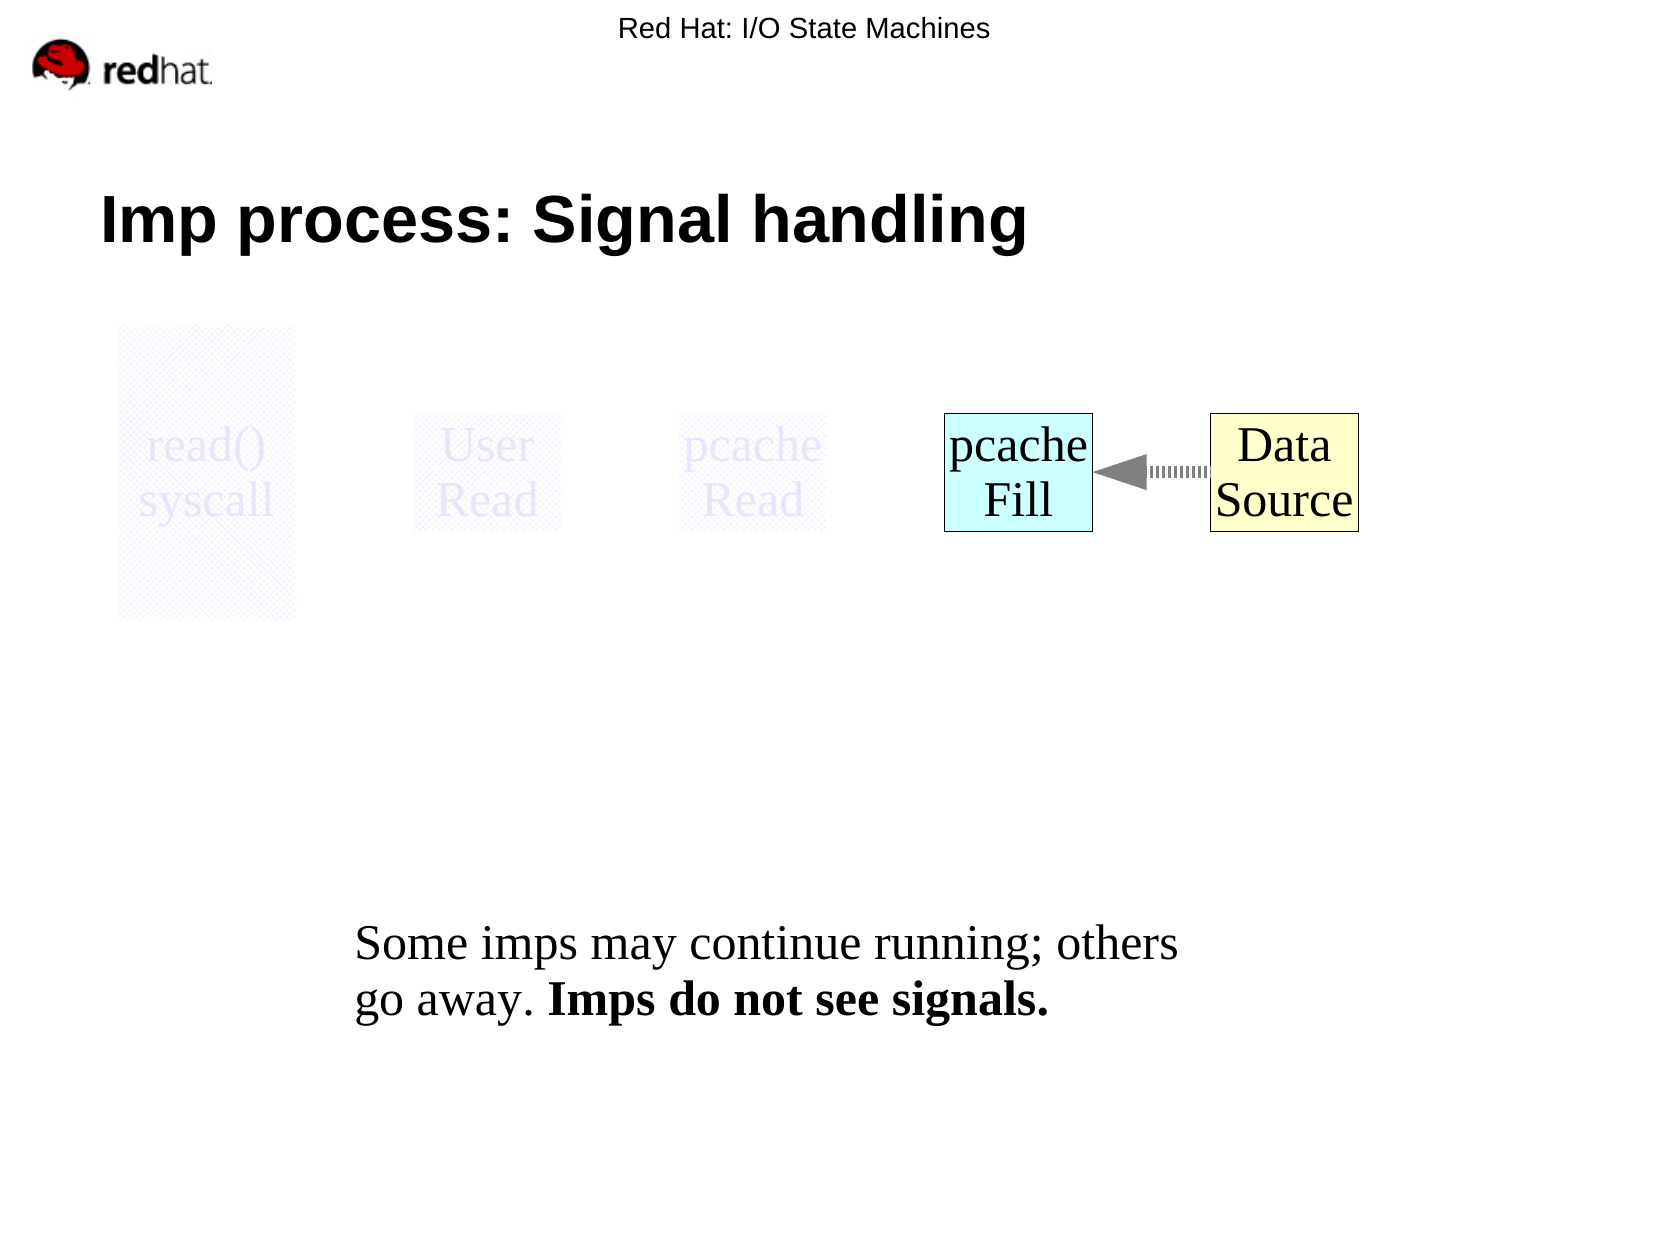

# Imp process: Signal handling
read()
syscall
Data
Source
pcache
Fill
User
Read
pcache
Read
Some imps may continue running; others go away. Imps do not see signals.